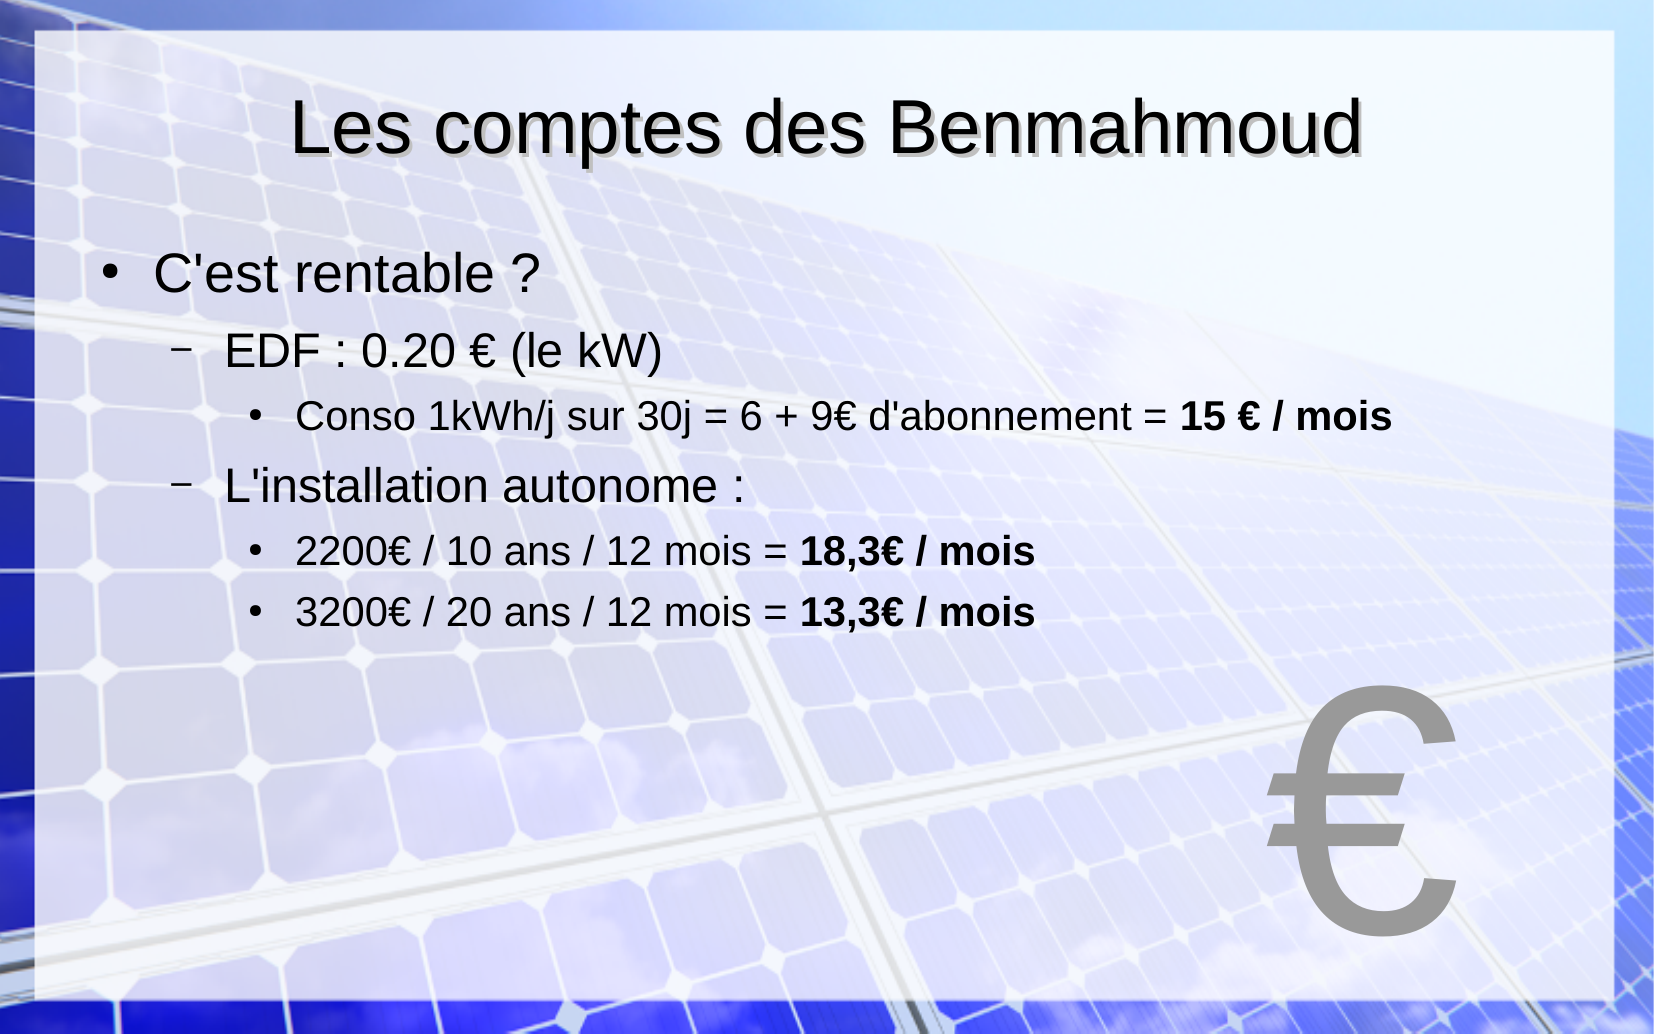

# Les comptes des Benmahmoud
C'est rentable ?
EDF : 0.20 € (le kW)
Conso 1kWh/j sur 30j = 6 + 9€ d'abonnement = 15 € / mois
L'installation autonome :
2200€ / 10 ans / 12 mois = 18,3€ / mois
3200€ / 20 ans / 12 mois = 13,3€ / mois
€